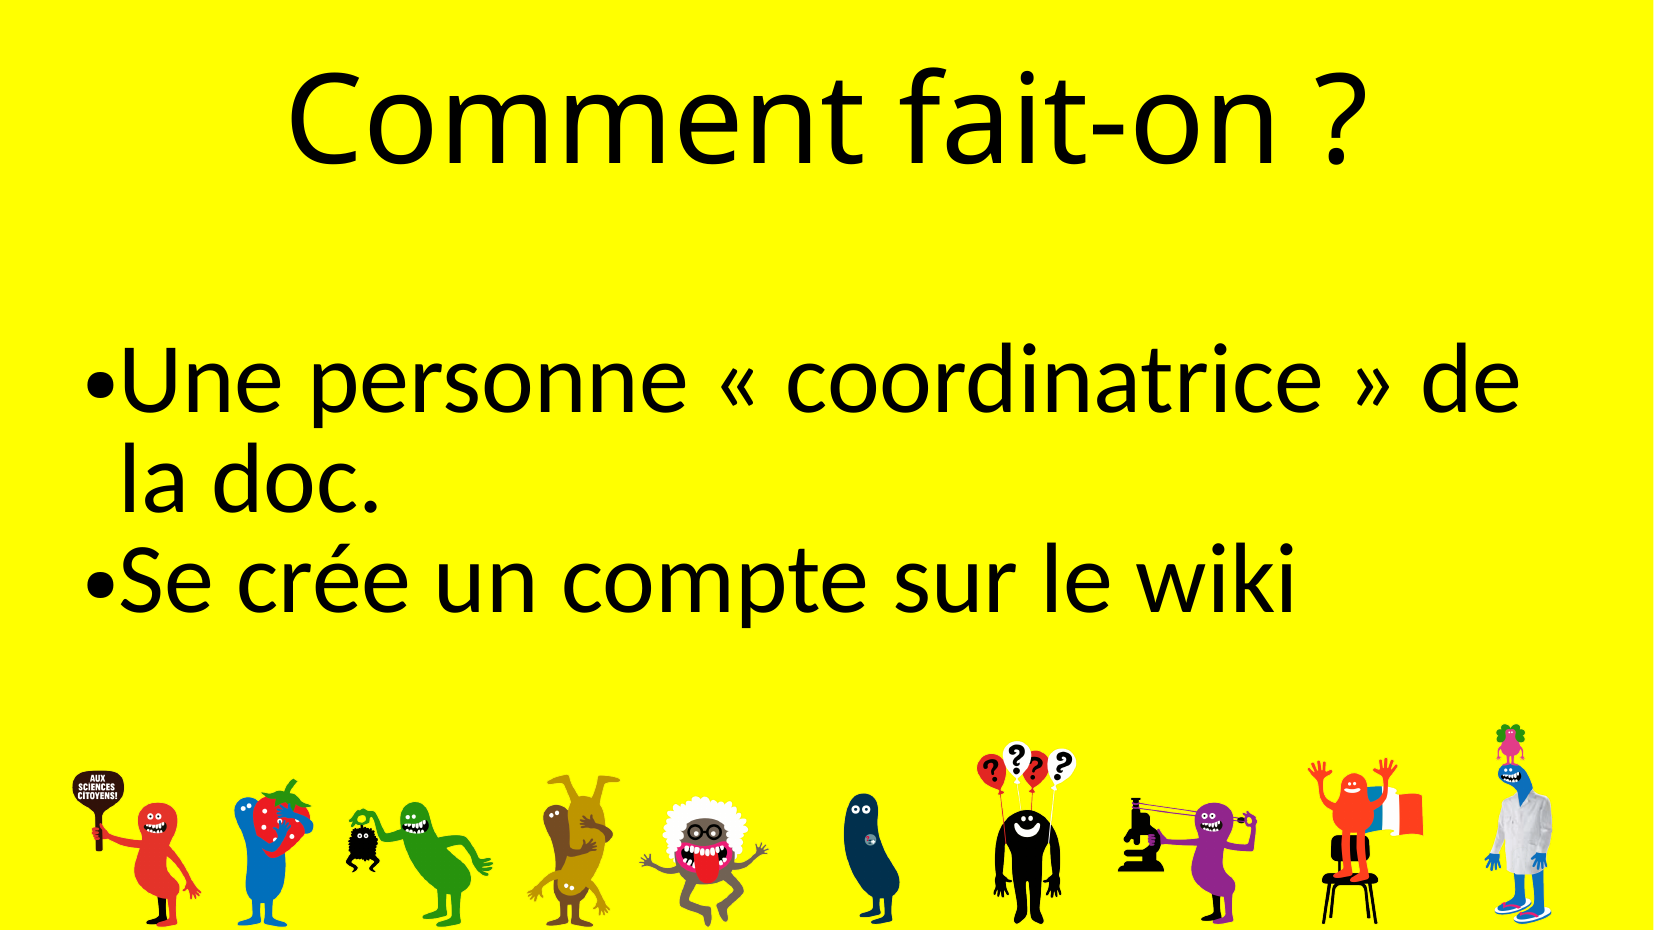

Comment fait-on ?
# Une personne « coordinatrice » de la doc.
Se crée un compte sur le wiki